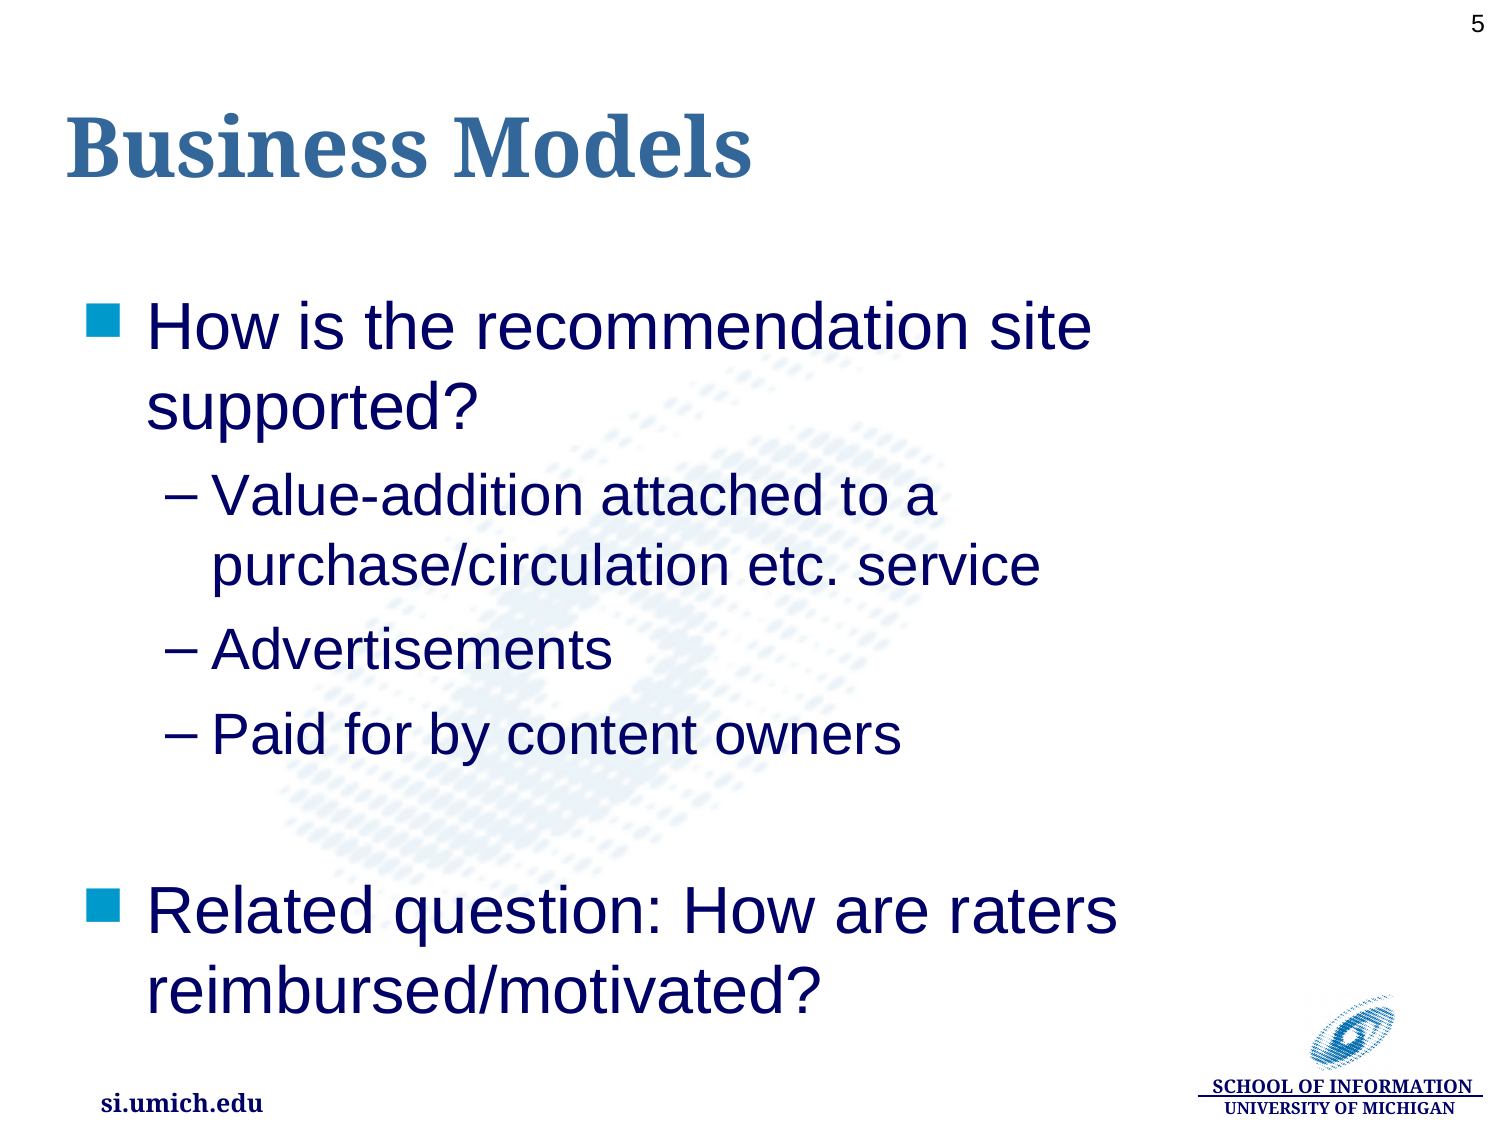

# Business Models
How is the recommendation site supported?
Value-addition attached to a purchase/circulation etc. service
Advertisements
Paid for by content owners
Related question: How are raters reimbursed/motivated?